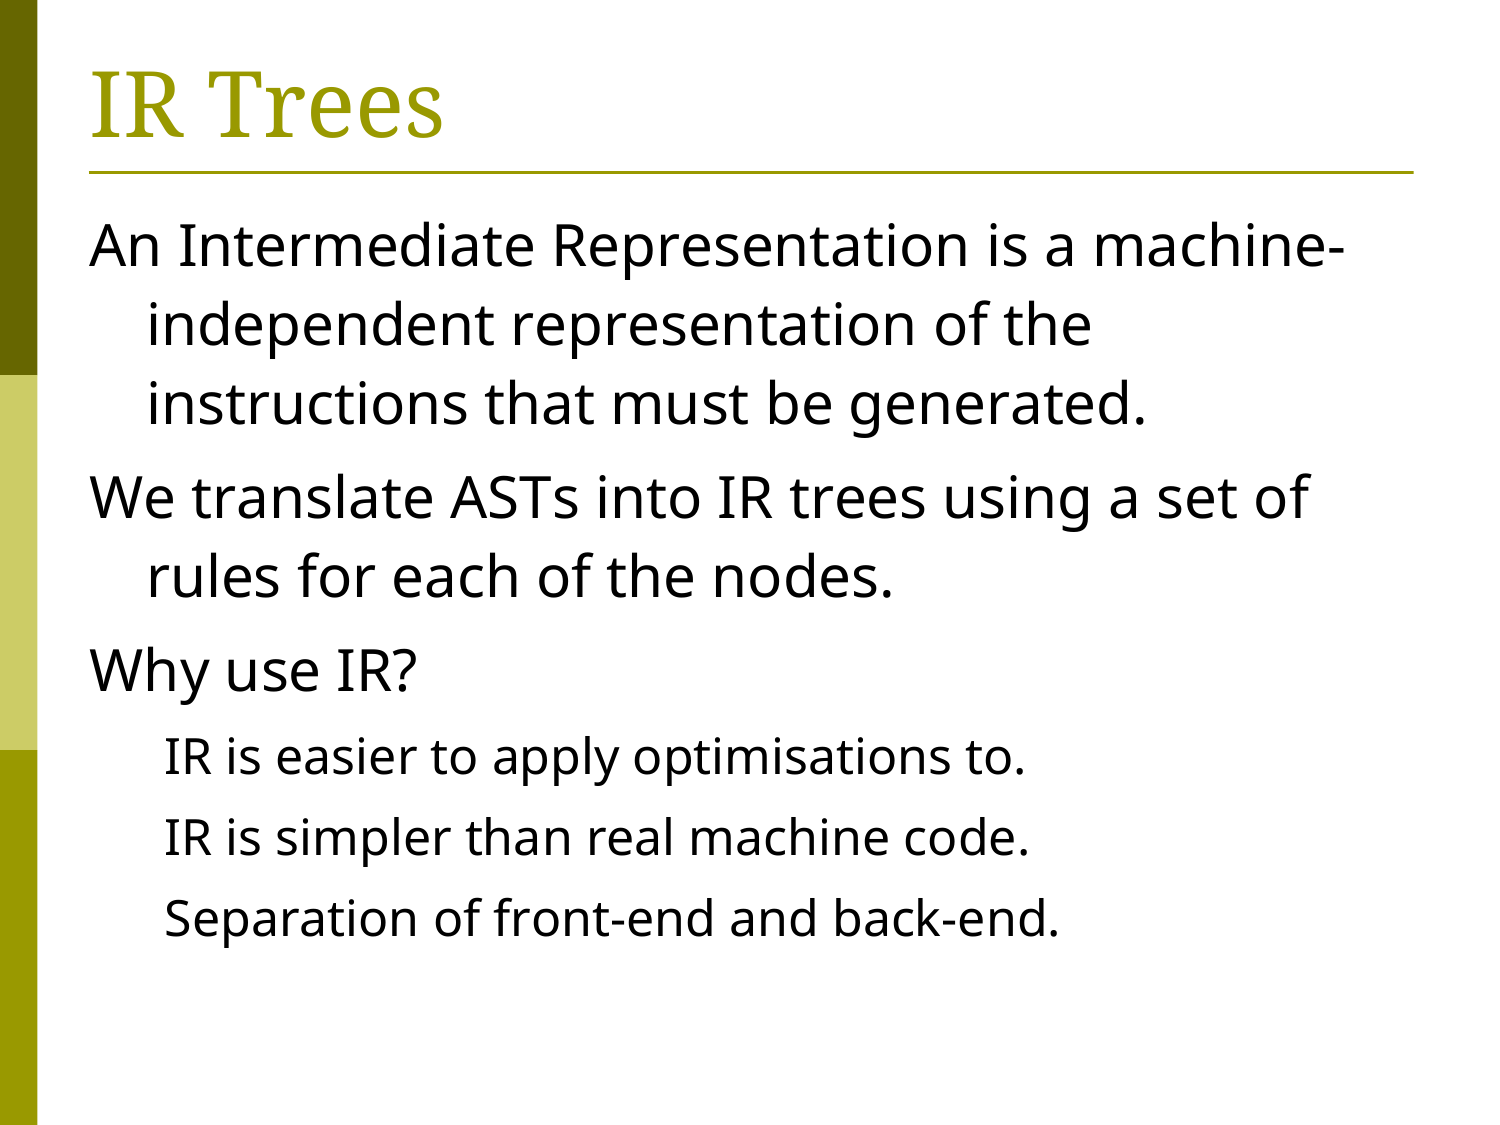

# IR Trees
An Intermediate Representation is a machine-independent representation of the instructions that must be generated.
We translate ASTs into IR trees using a set of rules for each of the nodes.
Why use IR?
IR is easier to apply optimisations to.
IR is simpler than real machine code.
Separation of front-end and back-end.